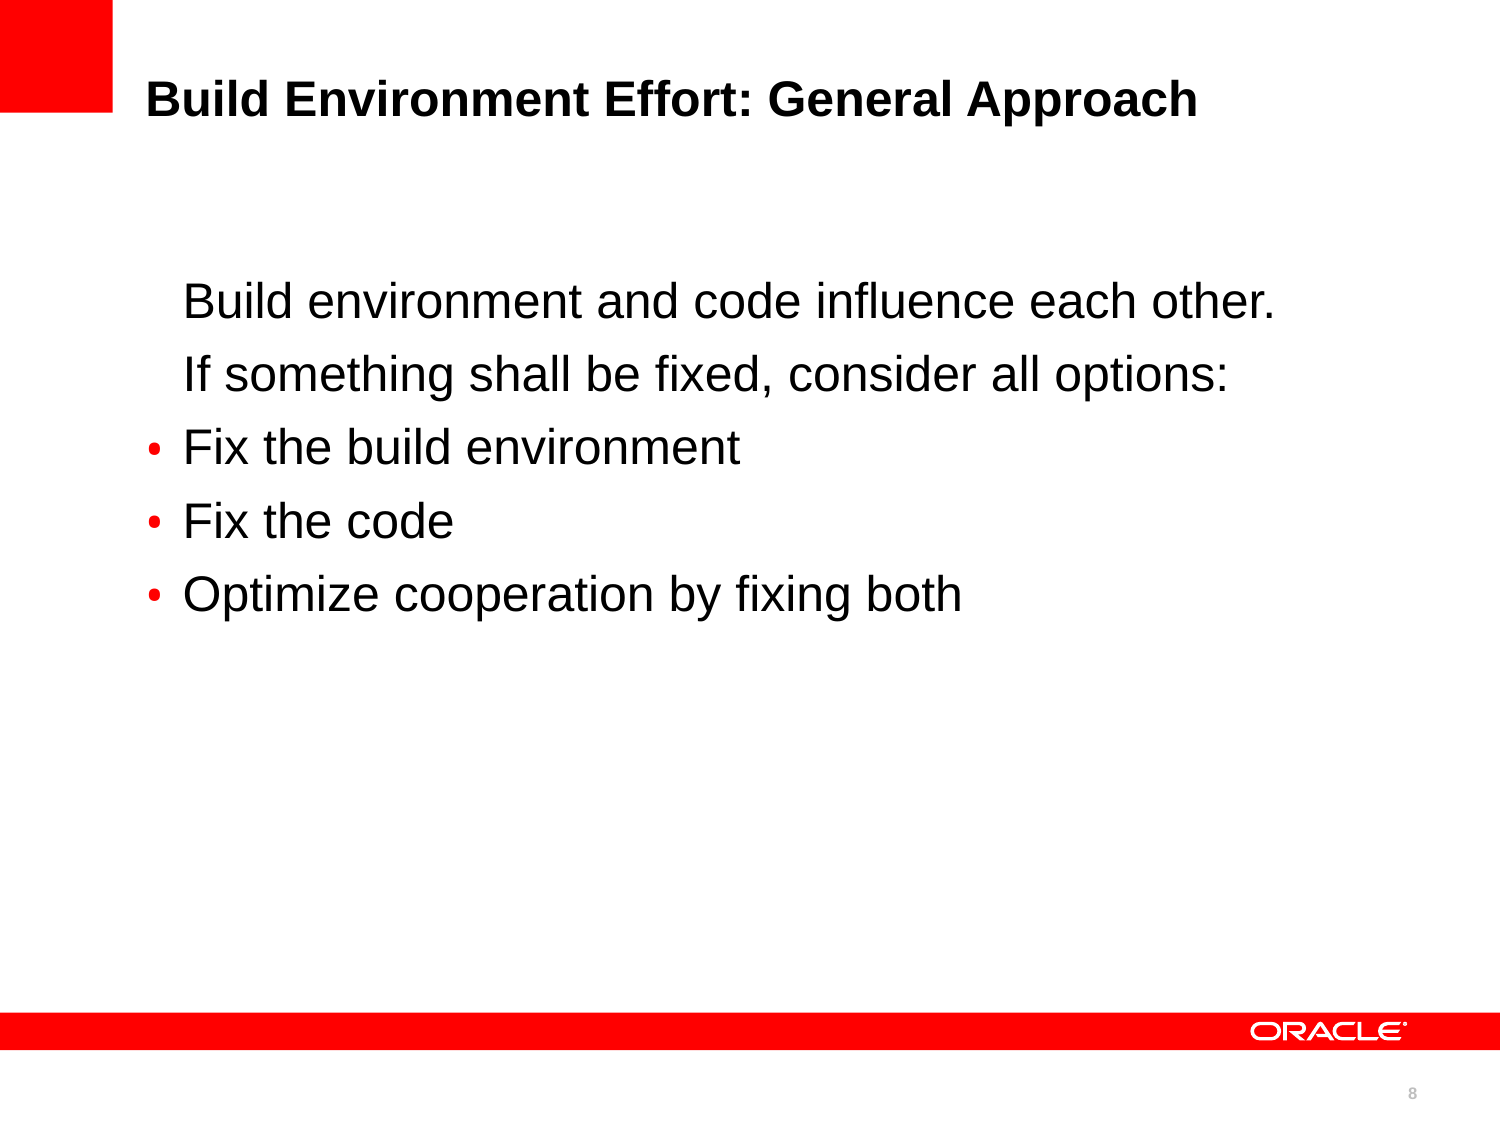

# Build Environment Effort: General Approach
Build environment and code influence each other.
If something shall be fixed, consider all options:
Fix the build environment
Fix the code
Optimize cooperation by fixing both